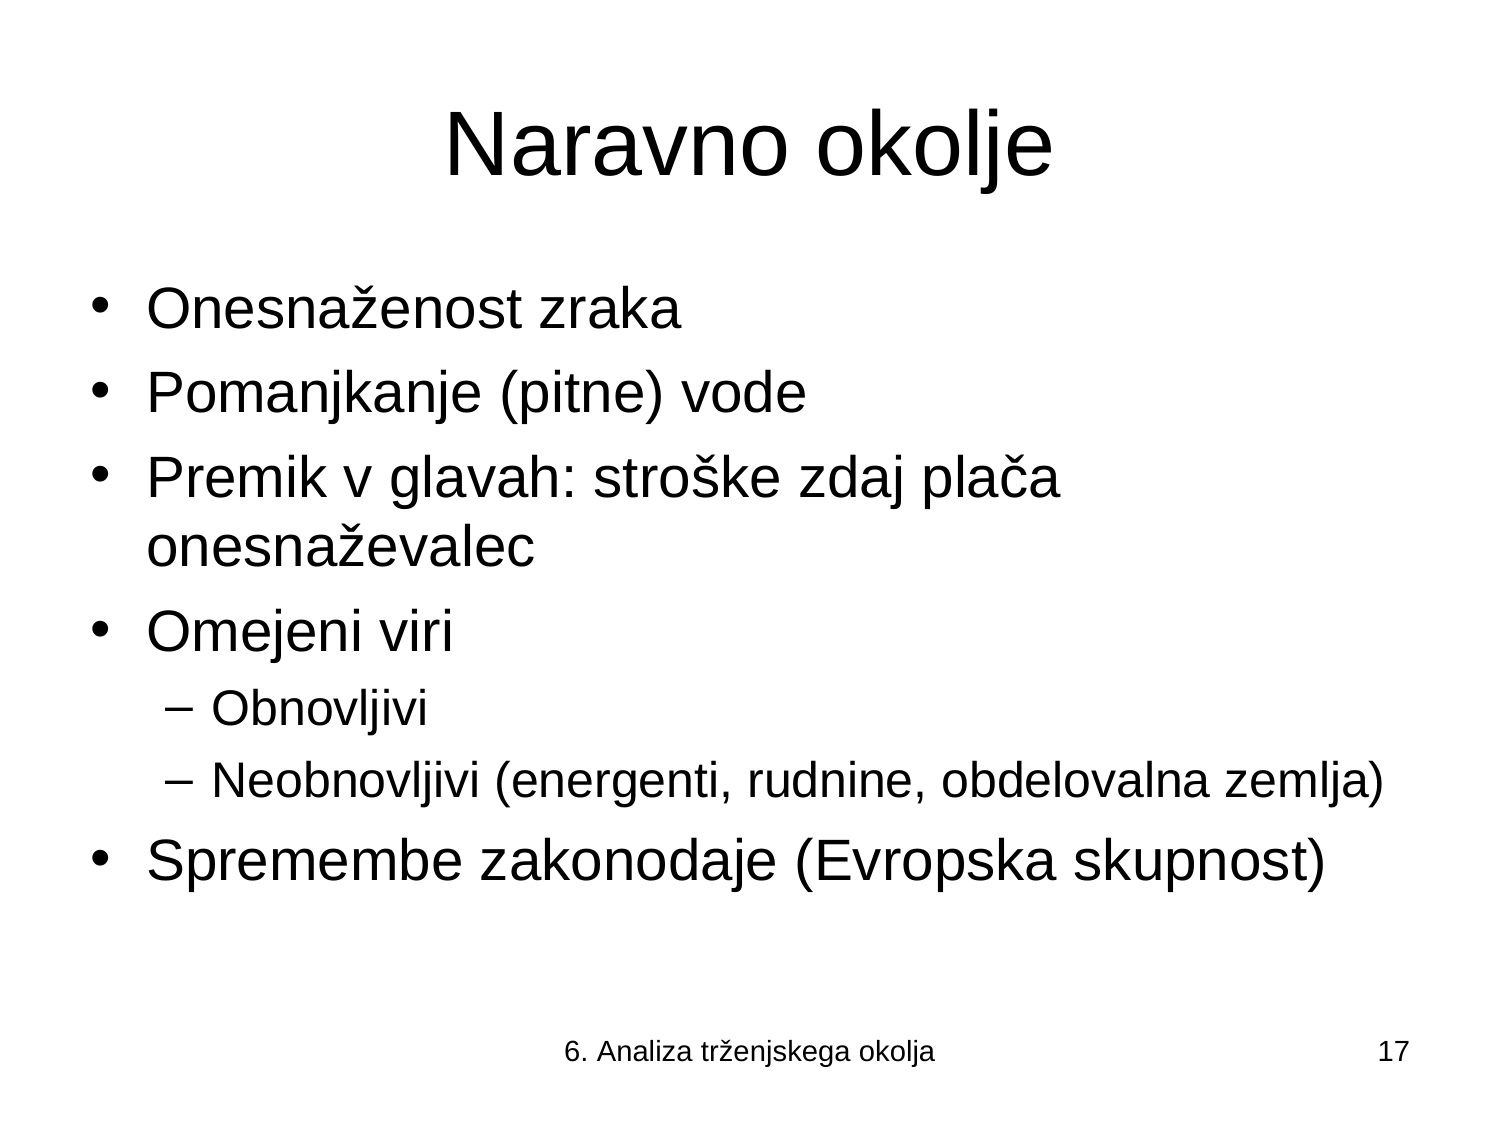

# Naravno okolje
Onesnaženost zraka
Pomanjkanje (pitne) vode
Premik v glavah: stroške zdaj plača onesnaževalec
Omejeni viri
Obnovljivi
Neobnovljivi (energenti, rudnine, obdelovalna zemlja)
Spremembe zakonodaje (Evropska skupnost)
6. Analiza trženjskega okolja